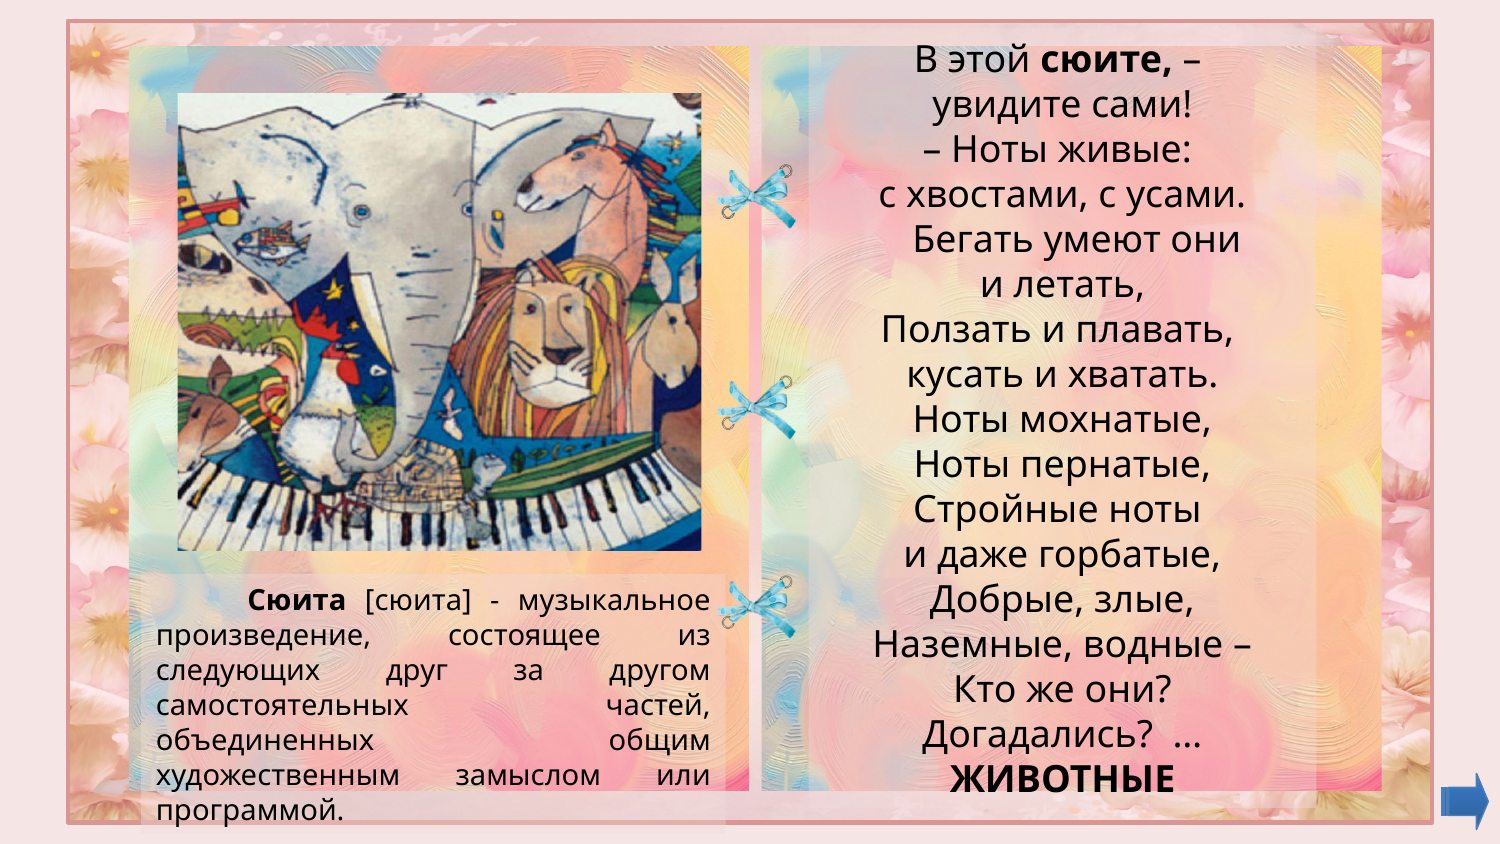

В этой сюите, –
увидите сами!
– Ноты живые:
с хвостами, с усами.
 Бегать умеют они
и летать,
Ползать и плавать,
кусать и хватать.
Ноты мохнатые,
Ноты пернатые,
Стройные ноты
и даже горбатые,
Добрые, злые,
Наземные, водные –
Кто же они?
Догадались? … ЖИВОТНЫЕ
 Сюита [сюита] - музыкальное произведение, состоящее из следующих друг за другом самостоятельных частей, объединенных общим художественным замыслом или программой.